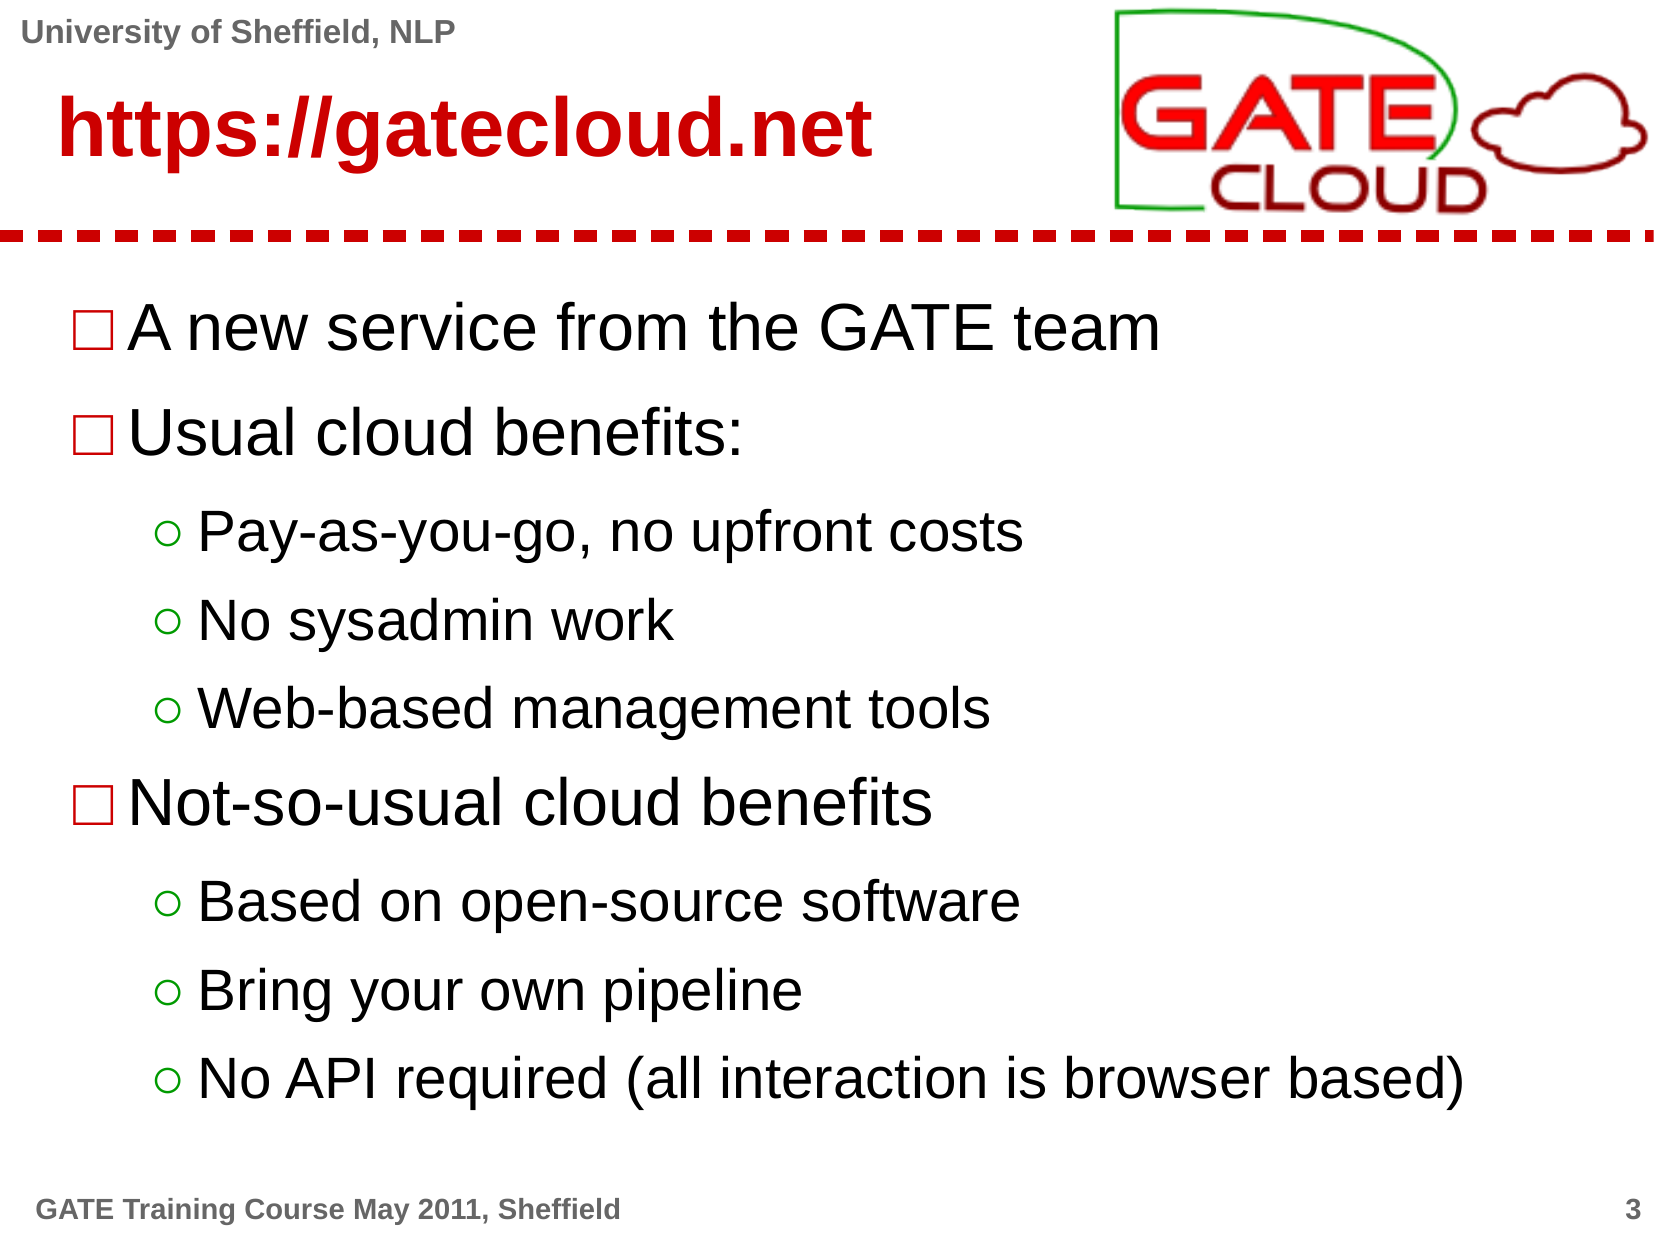

# https://gatecloud.net
A new service from the GATE team
Usual cloud benefits:
Pay-as-you-go, no upfront costs
No sysadmin work
Web-based management tools
Not-so-usual cloud benefits
Based on open-source software
Bring your own pipeline
No API required (all interaction is browser based)
GATE Training Course May 2011, Sheffield
3